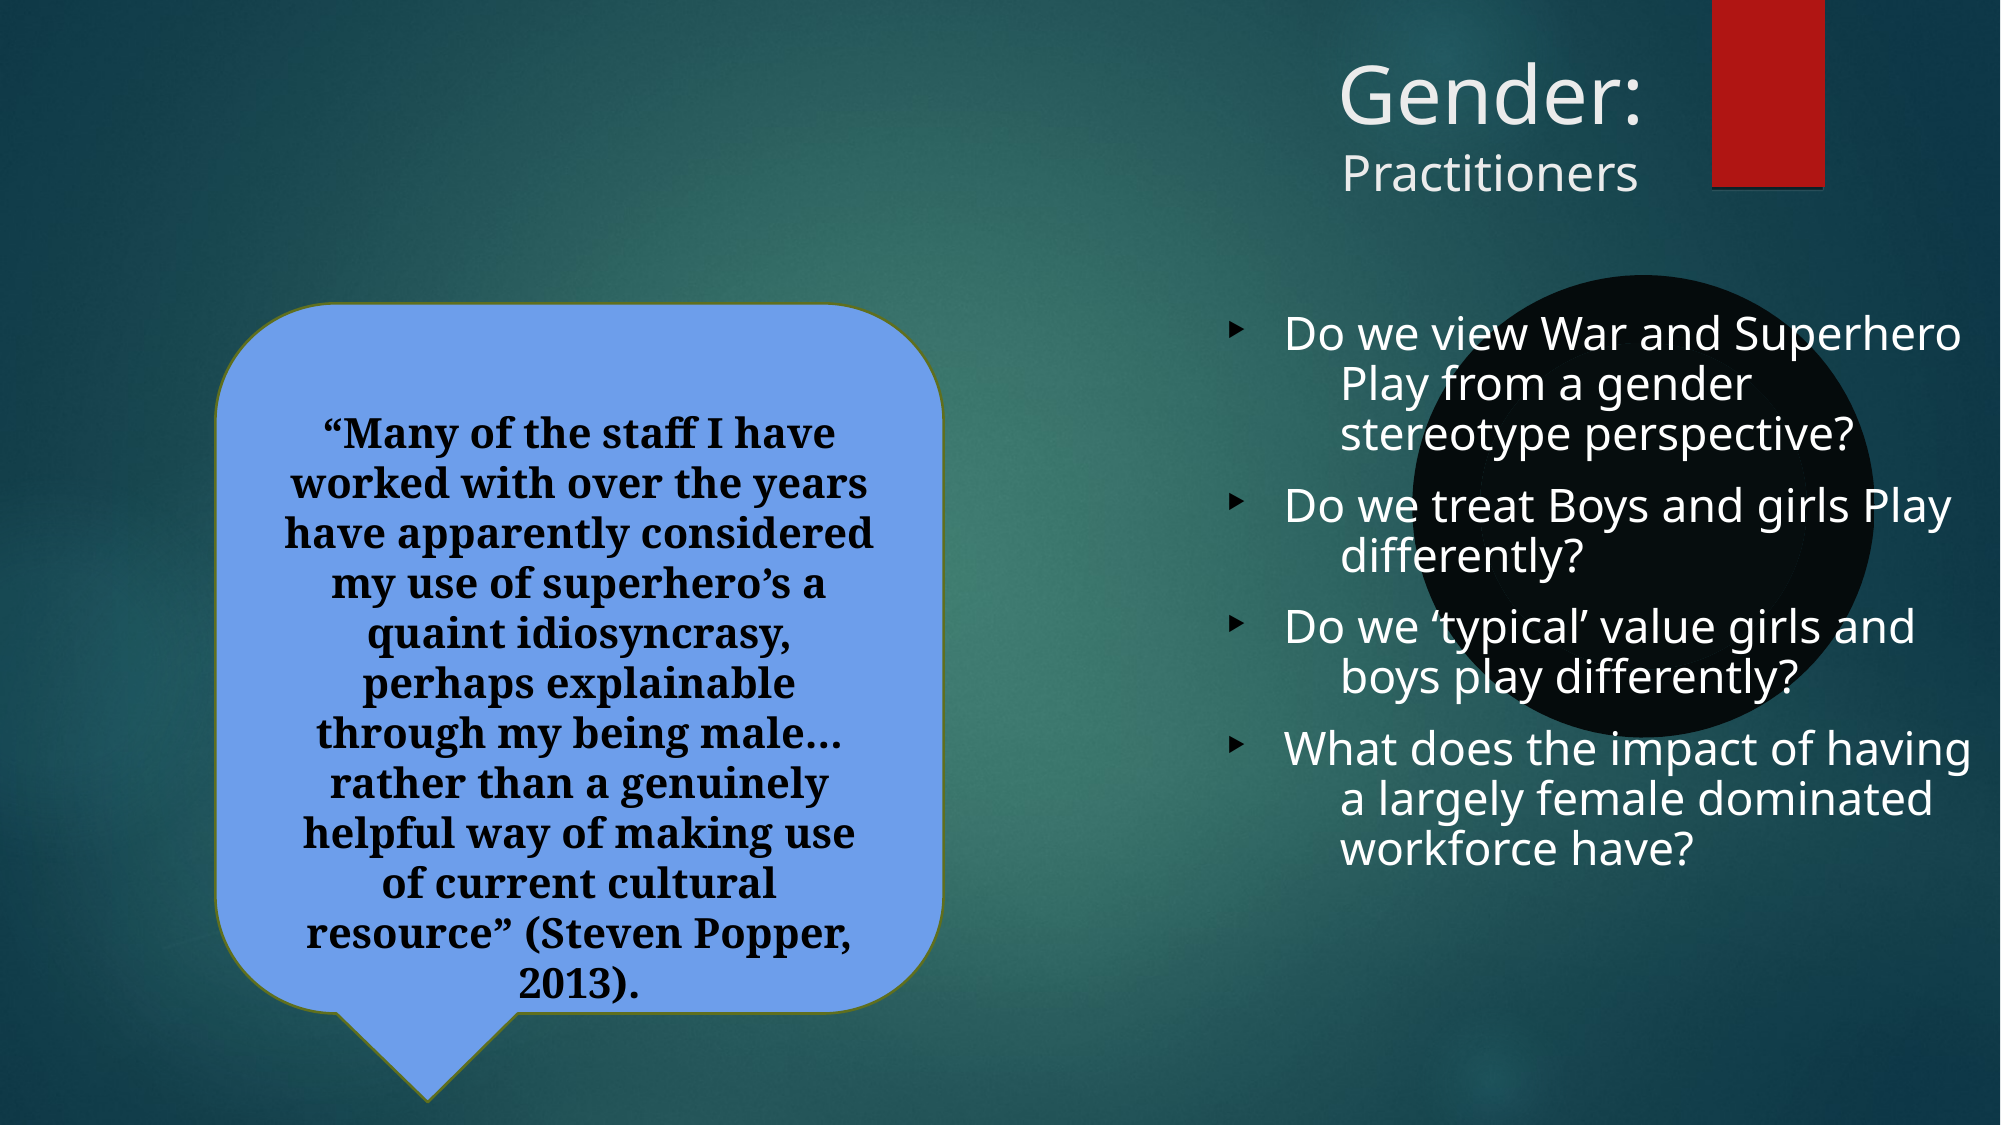

# Gender: Practitioners
Do we view War and Superhero Play from a gender stereotype perspective?
Do we treat Boys and girls Play differently?
Do we ‘typical’ value girls and boys play differently?
What does the impact of having a largely female dominated workforce have?
“Many of the staff I have worked with over the years have apparently considered my use of superhero’s a quaint idiosyncrasy, perhaps explainable through my being male…rather than a genuinely helpful way of making use of current cultural resource” (Steven Popper, 2013).